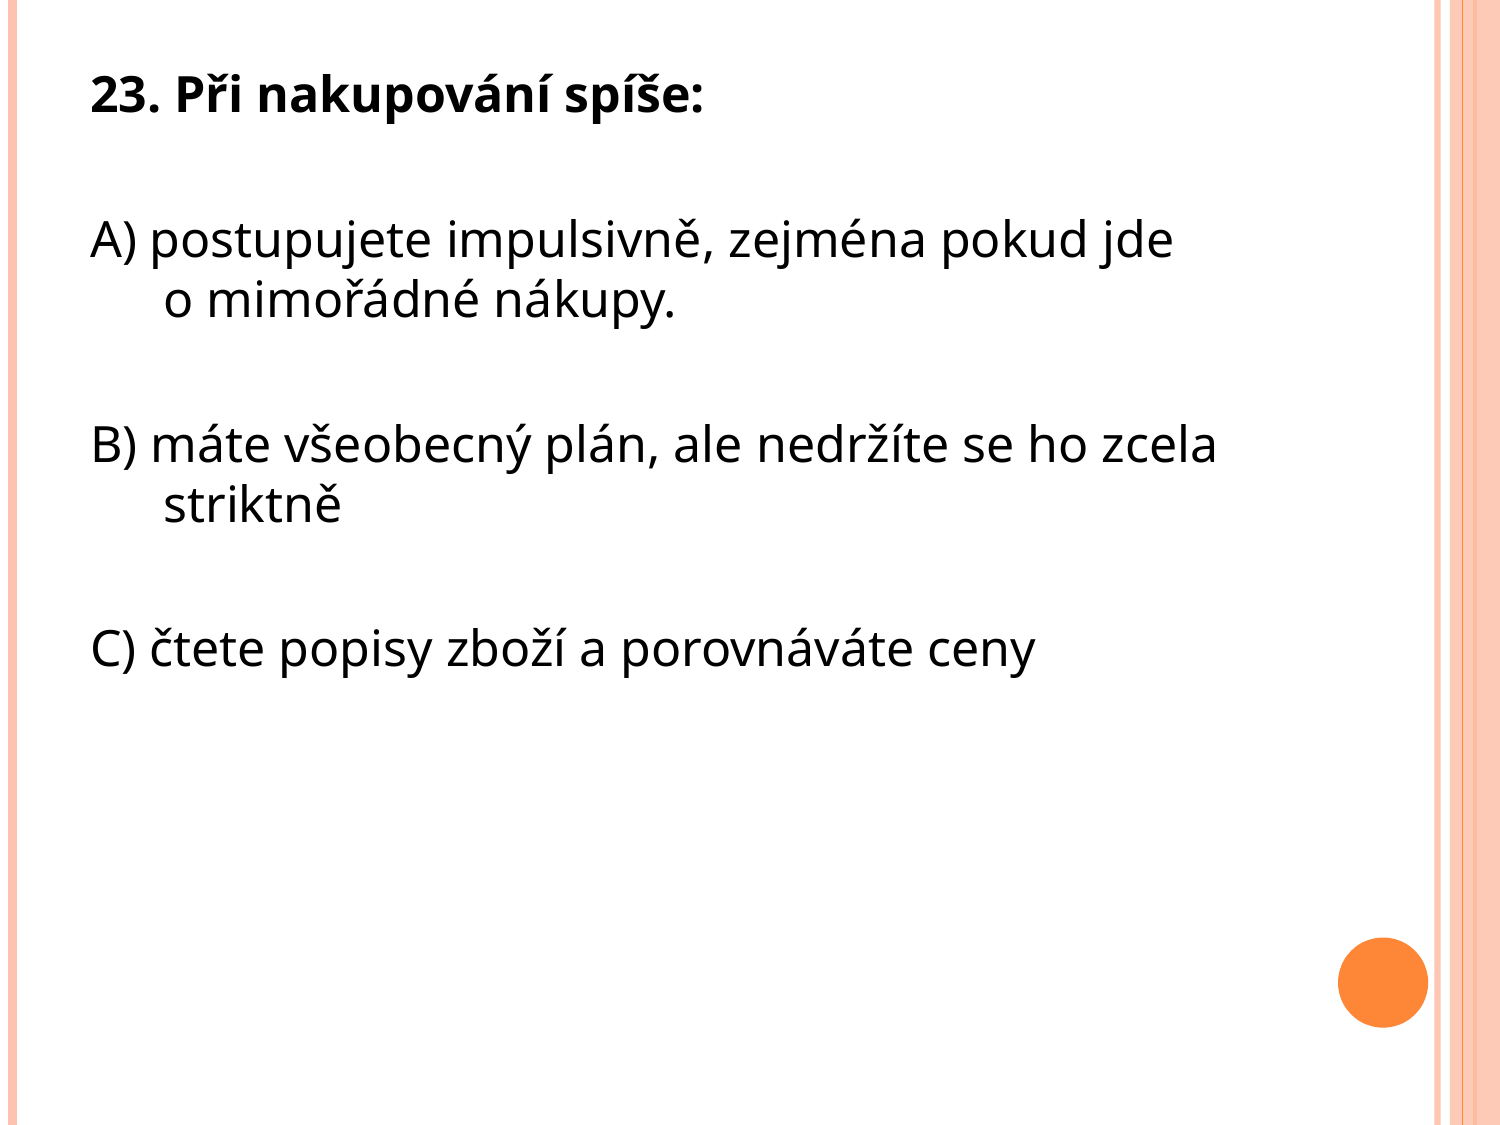

#
23. Při nakupování spíše:
A) postupujete impulsivně, zejména pokud jde
o mimořádné nákupy.
B) máte všeobecný plán, ale nedržíte se ho zcela striktně
C) čtete popisy zboží a porovnáváte ceny